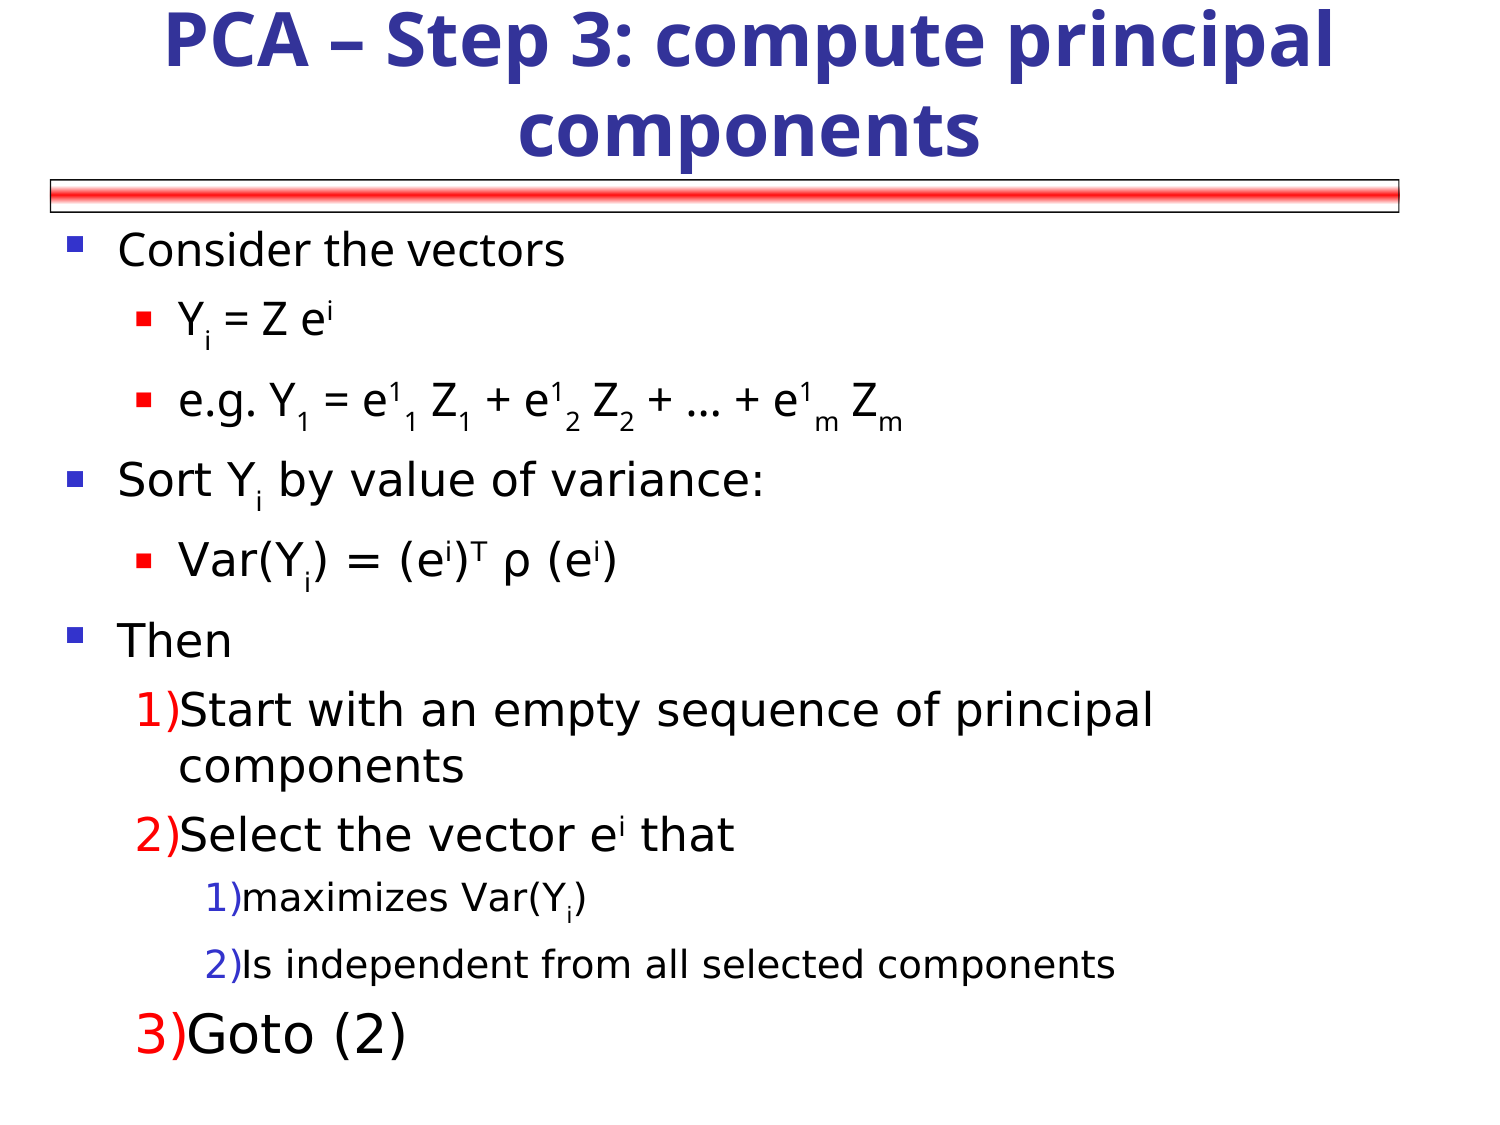

# PCA – Step 3: compute principal components
Consider the vectors
Yi = Z ei
e.g. Y1 = e11 Z1 + e12 Z2 + … + e1m Zm
Sort Yi by value of variance:
Var(Yi) = (ei)T ρ (ei)
Then
Start with an empty sequence of principal components
Select the vector ei that
maximizes Var(Yi)
Is independent from all selected components
Goto (2)